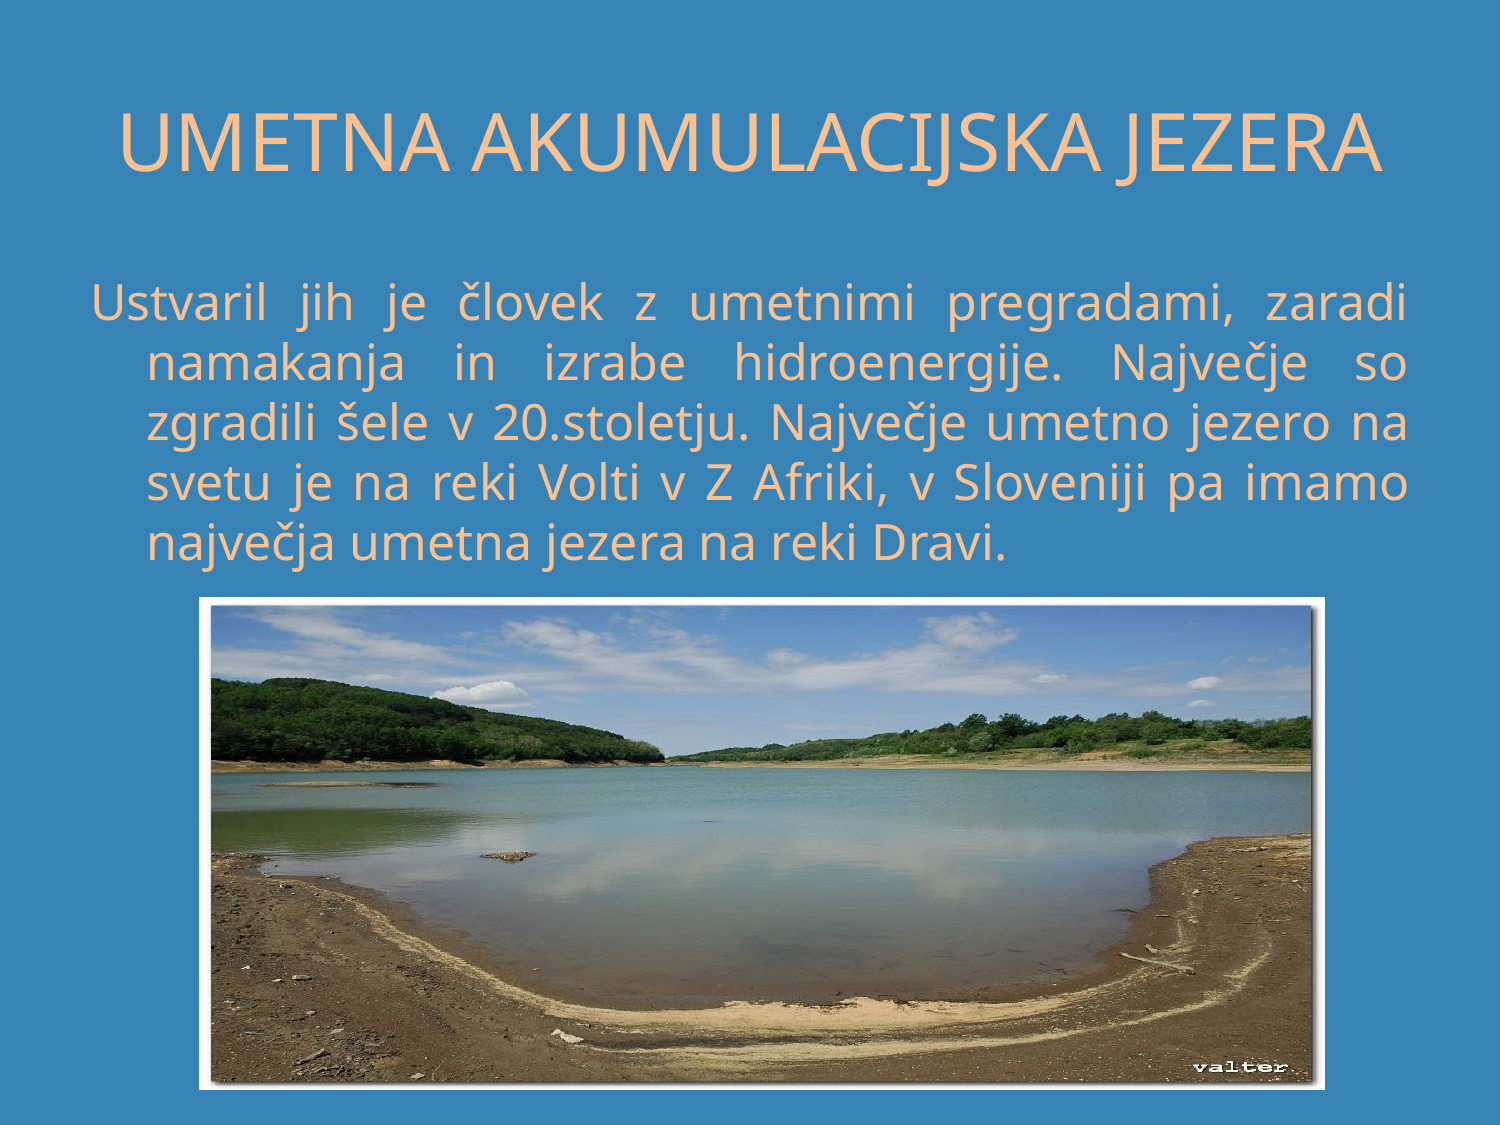

# UMETNA AKUMULACIJSKA JEZERA
Ustvaril jih je človek z umetnimi pregradami, zaradi namakanja in izrabe hidroenergije. Največje so zgradili šele v 20.stoletju. Največje umetno jezero na svetu je na reki Volti v Z Afriki, v Sloveniji pa imamo največja umetna jezera na reki Dravi.